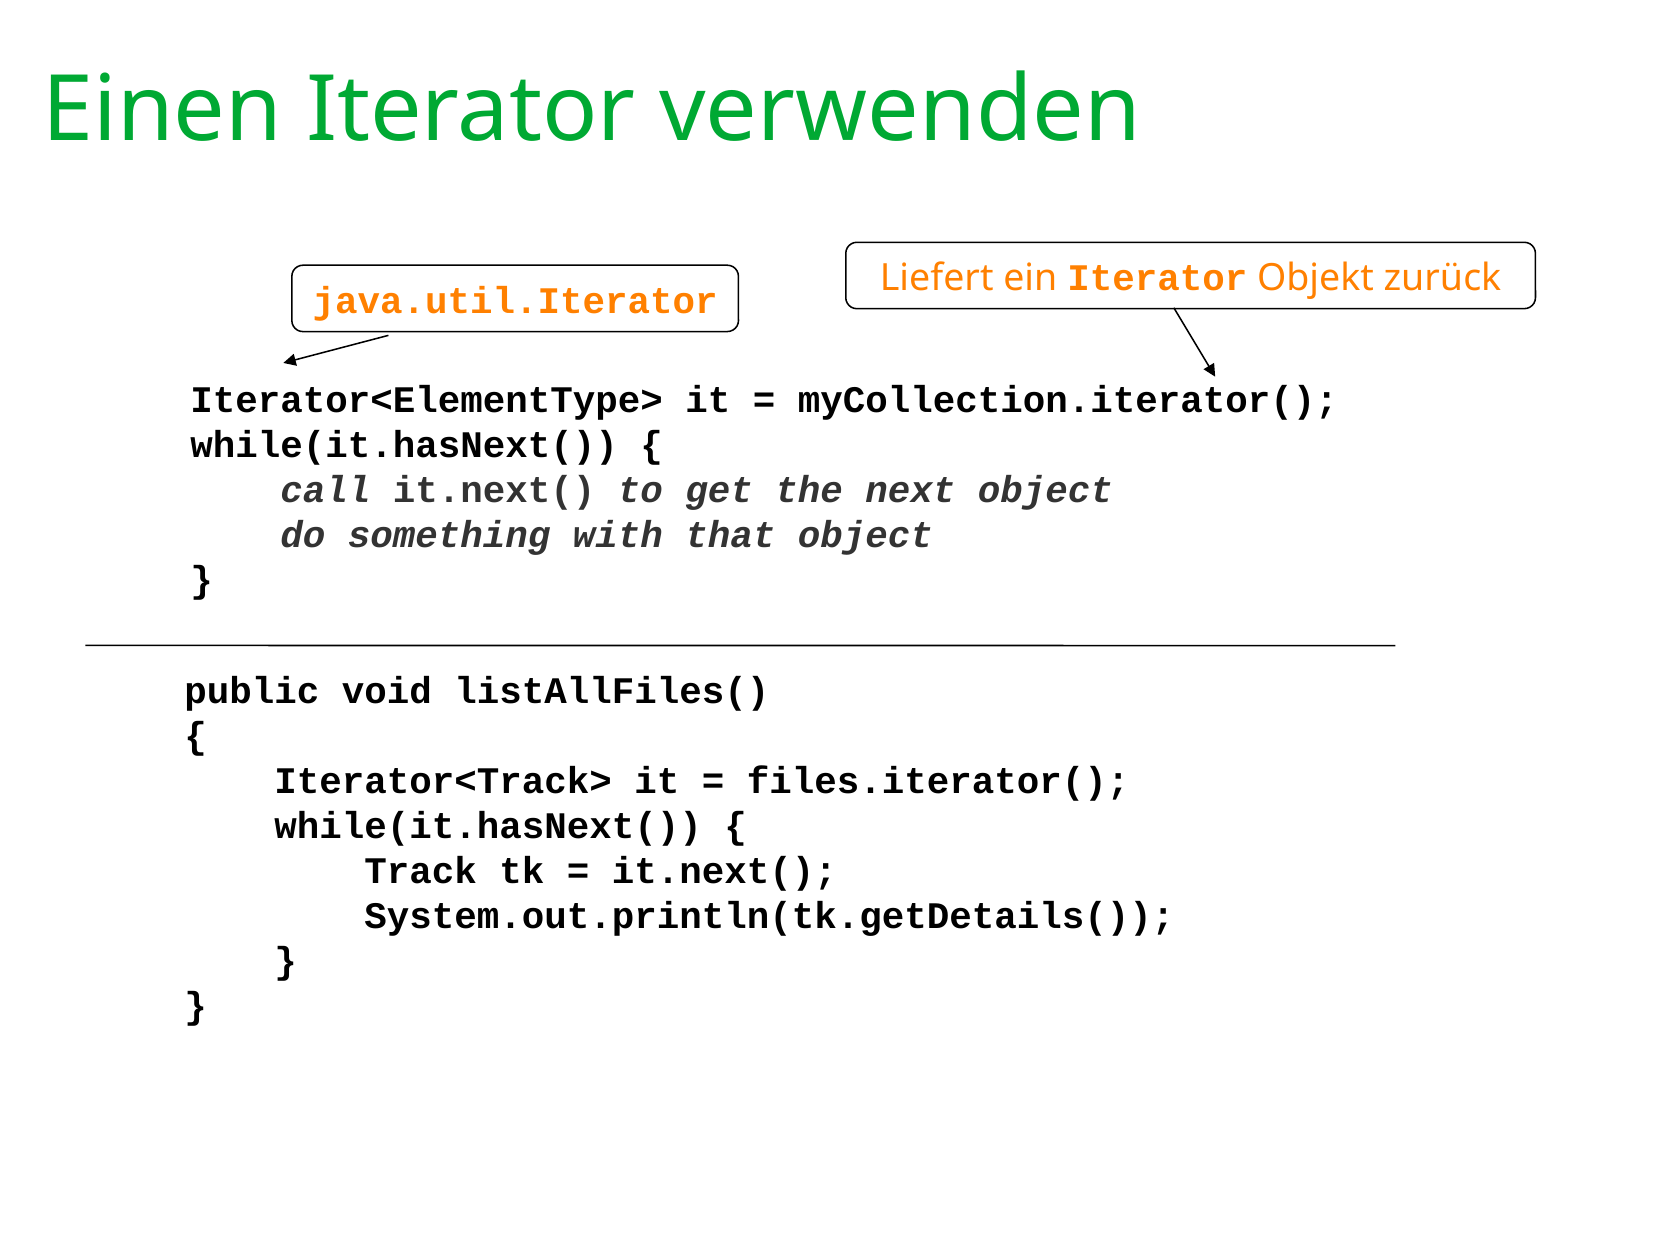

# Einen Iterator verwenden
Liefert ein Iterator Objekt zurück
java.util.Iterator
Iterator<ElementType> it = myCollection.iterator();
while(it.hasNext()) {
 call it.next() to get the next object
 do something with that object
}
public void listAllFiles()
{
 Iterator<Track> it = files.iterator();
 while(it.hasNext()) {
 Track tk = it.next();
 System.out.println(tk.getDetails());
 }
}